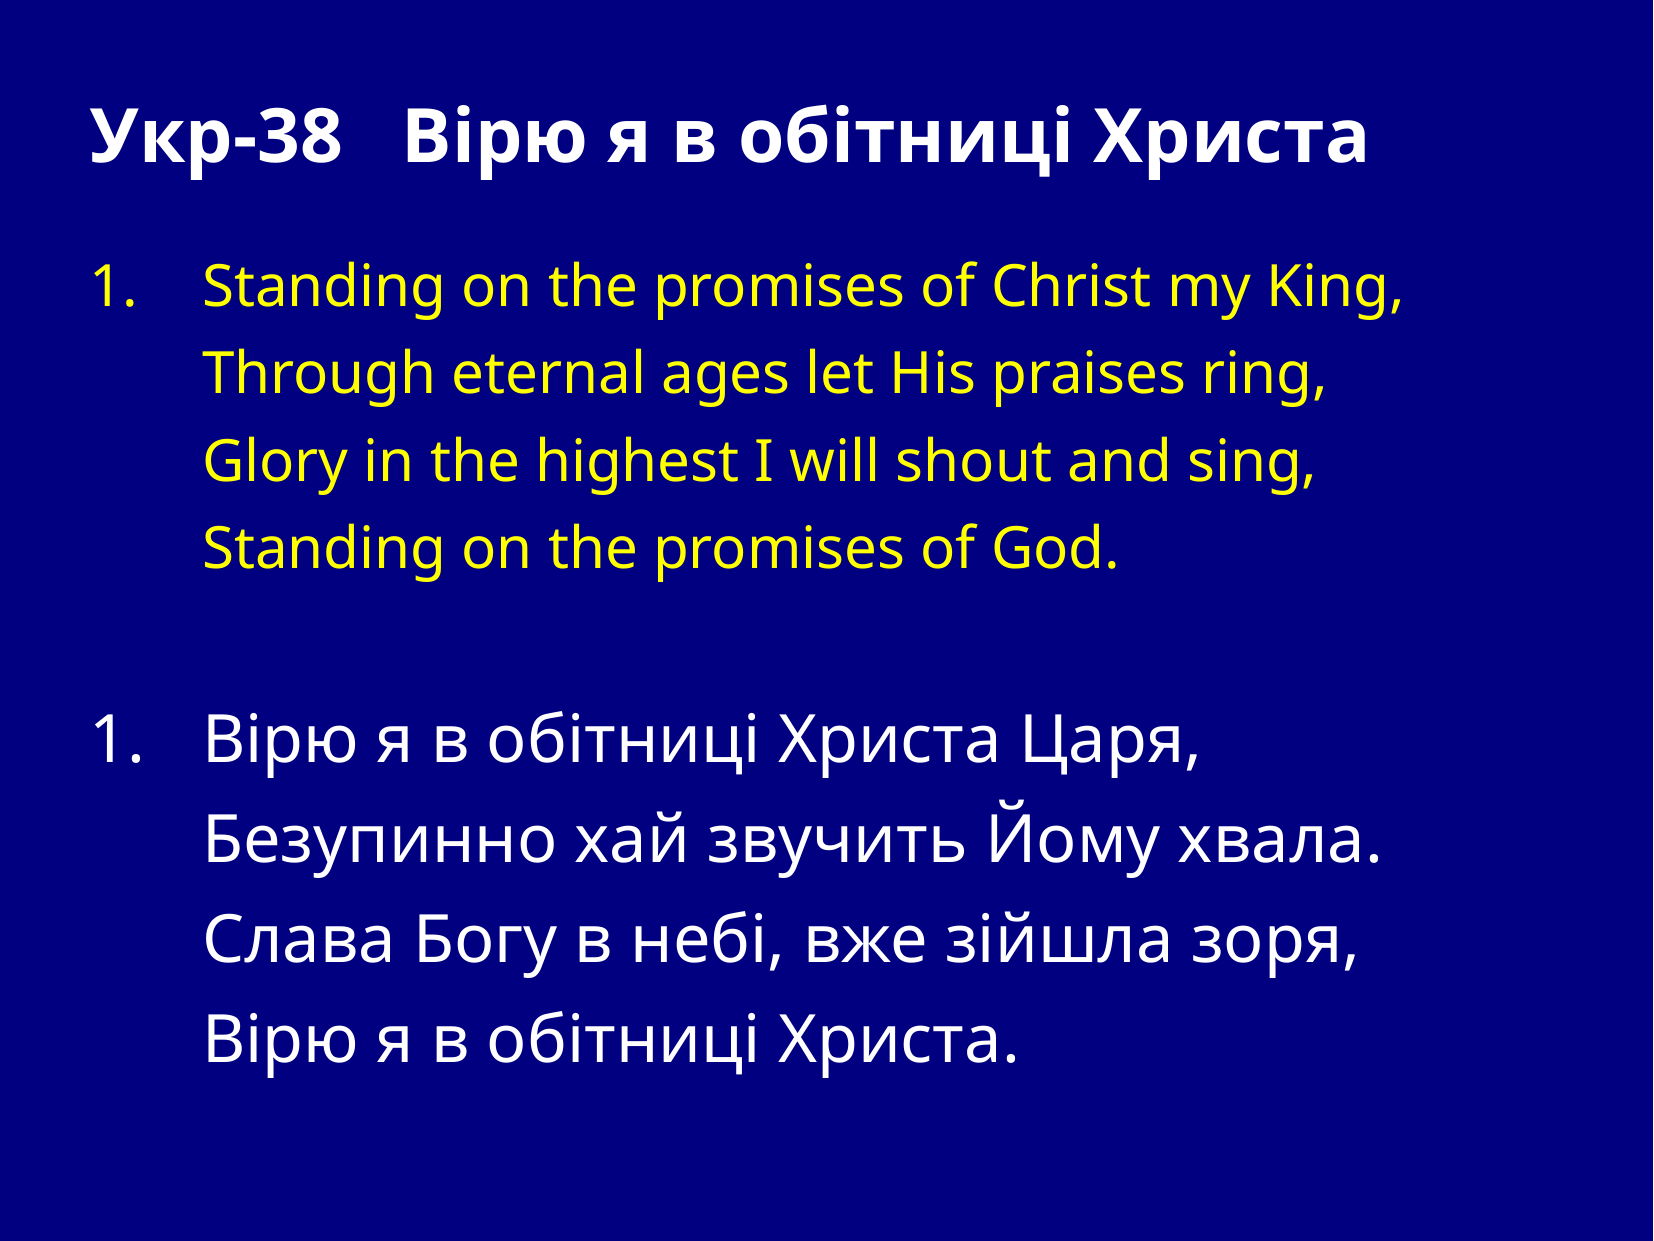

Укр-38 Вірю я в обітниці Христа
1.	Standing on the promises of Christ my King,
	Through eternal ages let His praises ring,
	Glory in the highest I will shout and sing,
	Standing on the promises of God.
1.	Вірю я в обітниці Христа Царя,
	Безупинно хай звучить Йому хвала.
	Слава Богу в небі, вже зійшла зоря,
	Вірю я в обітниці Христа.